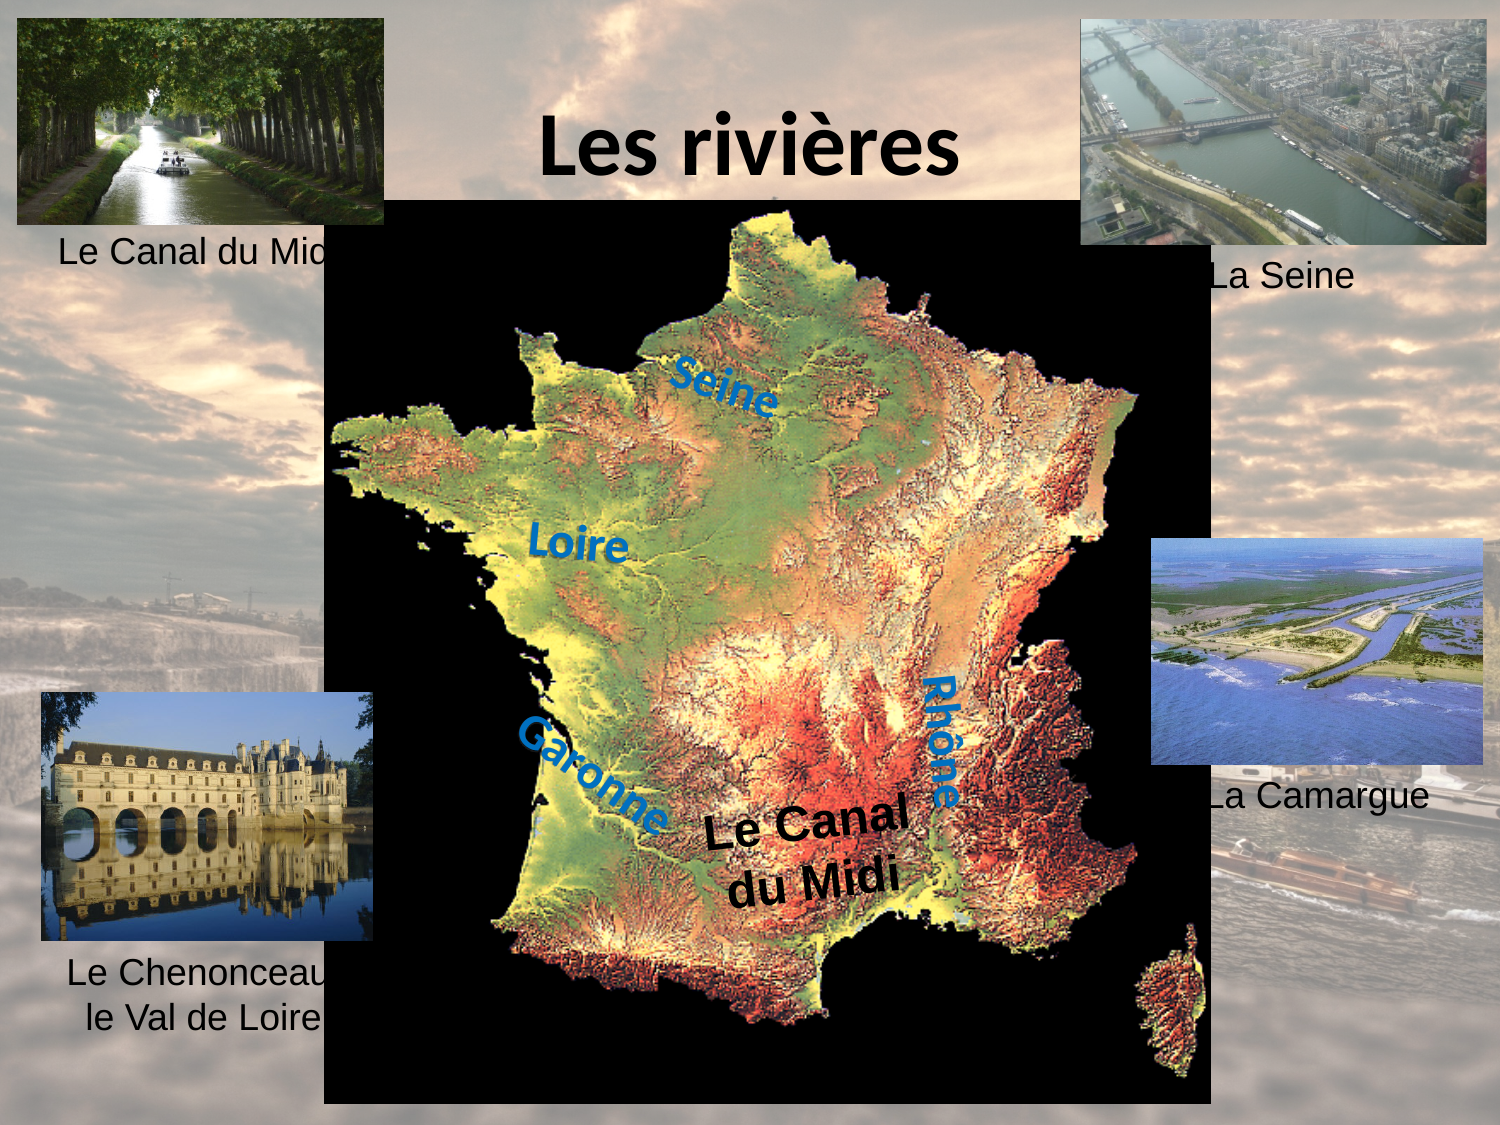

# Les rivières
Le Canal du Midi
La Seine
Seine
Loire
Rhône
Garonne
La Camargue
Le Canal
du Midi
Le Chenonceau,
le Val de Loire